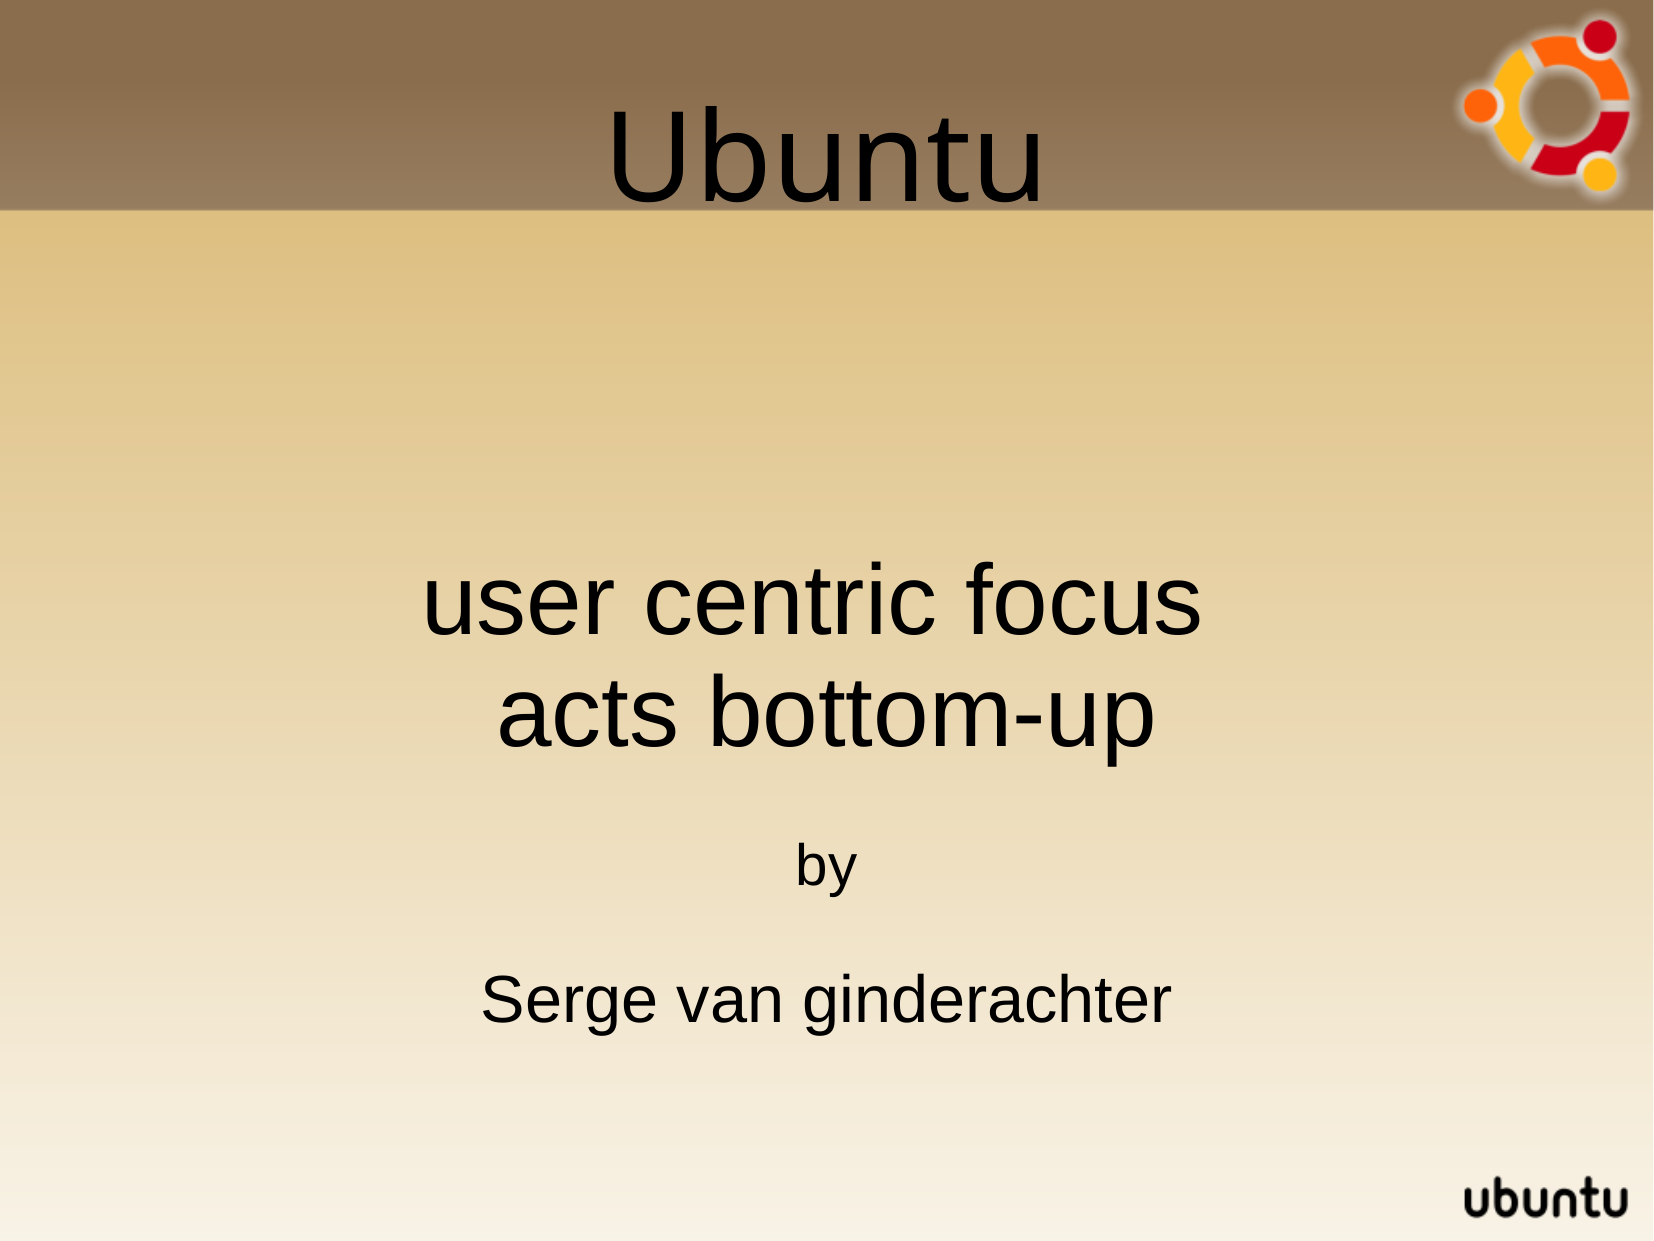

# Ubuntu
user centric focus
acts bottom-up
by
Serge van ginderachter